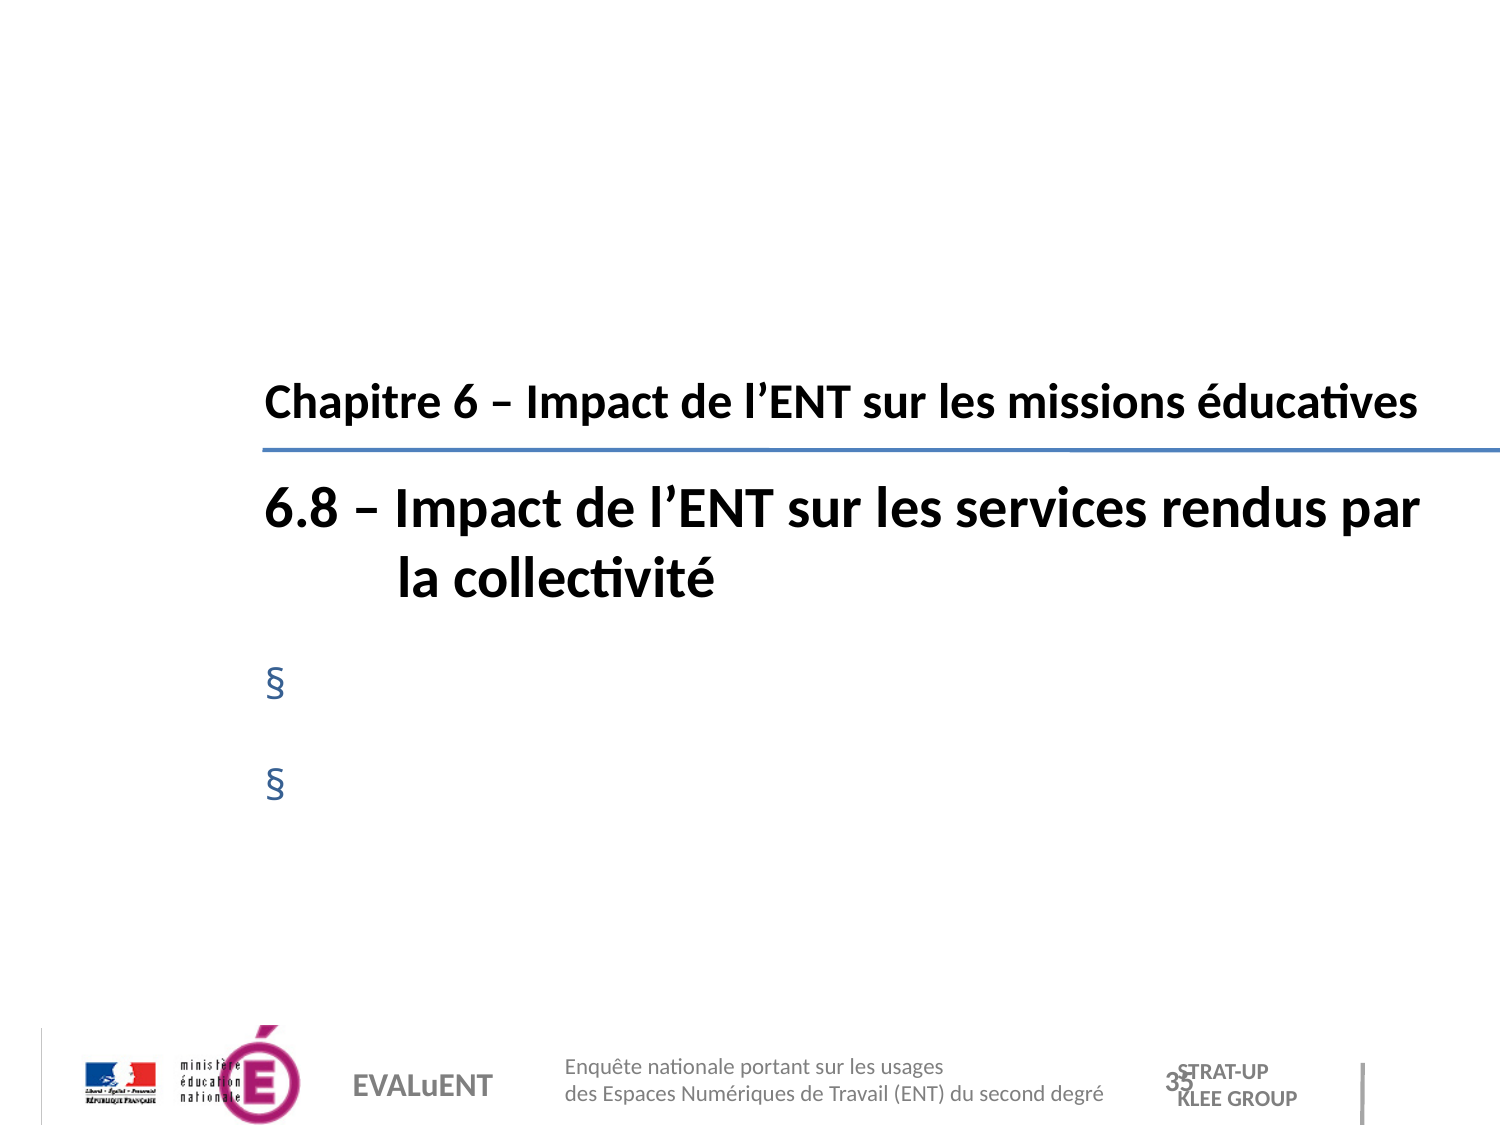

Chapitre 6 – Impact de l’ENT sur les missions éducatives
6.8 – Impact de l’ENT sur les services rendus par
 la collectivité